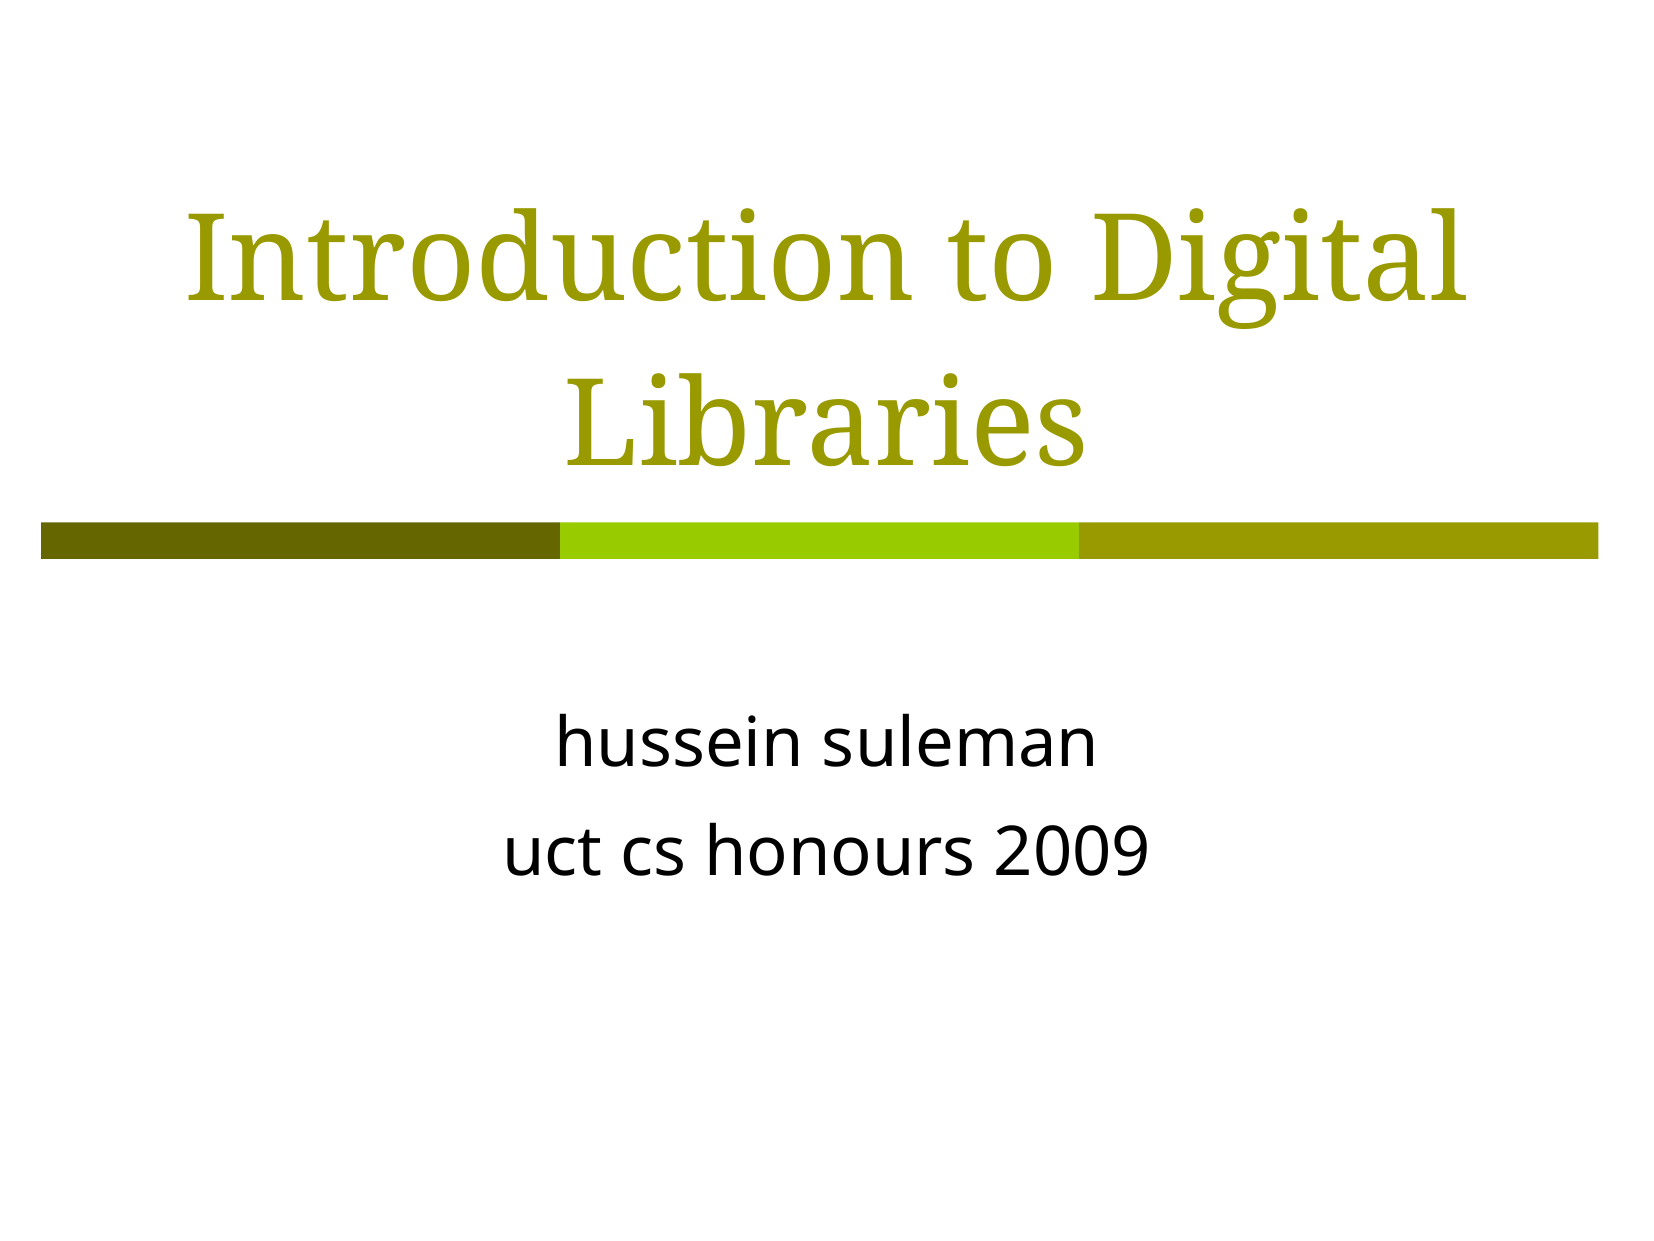

# Introduction to Digital Libraries
hussein suleman
uct cs honours 2009